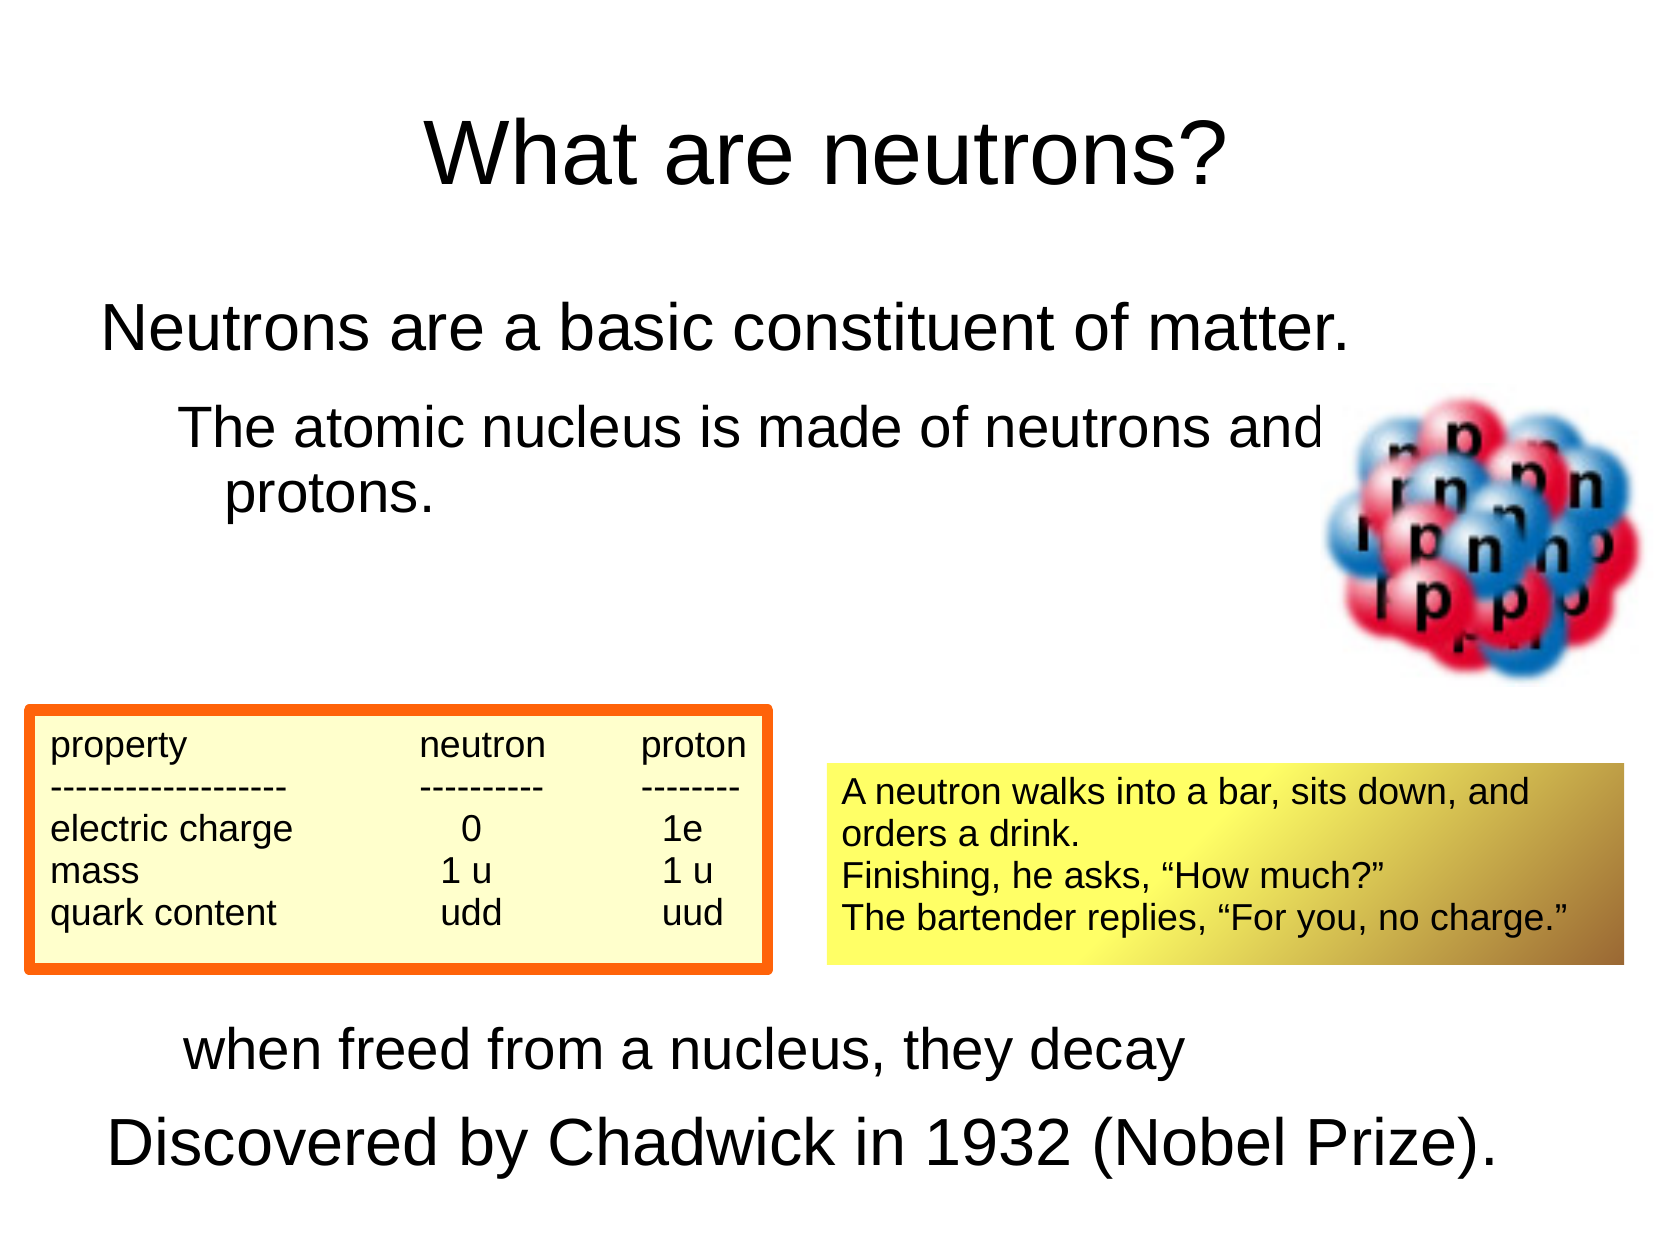

# What are neutrons?
Neutrons are a basic constituent of matter.
The atomic nucleus is made of neutrons and protons.
property				neutron		proton
-------------------		----------		--------
electric charge		 0			 1e
mass				 1 u			 1 u
quark content		 udd		 uud
A neutron walks into a bar, sits down, and orders a drink.
Finishing, he asks, “How much?”
The bartender replies, “For you, no charge.”
when freed from a nucleus, they decay
Discovered by Chadwick in 1932 (Nobel Prize).